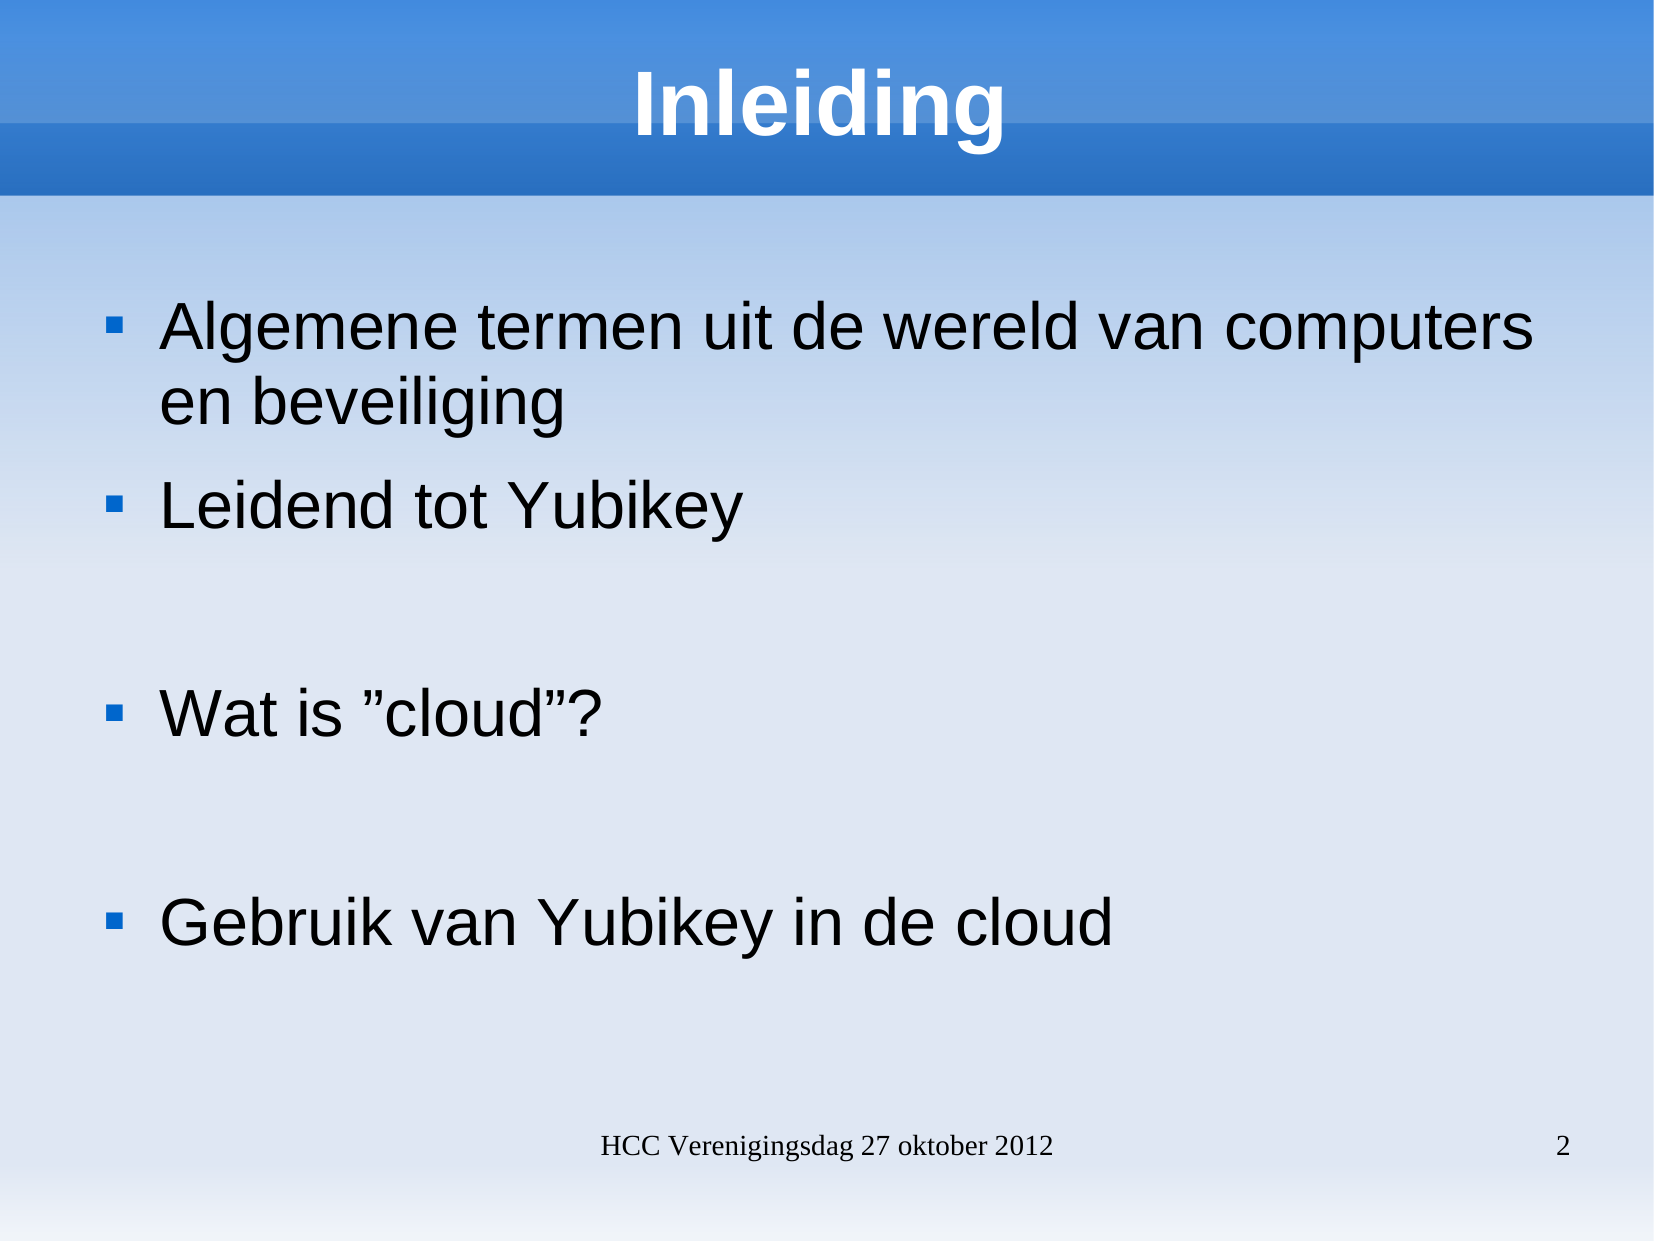

# Inleiding
Algemene termen uit de wereld van computers en beveiliging
Leidend tot Yubikey
Wat is ”cloud”?
Gebruik van Yubikey in de cloud
HCC Verenigingsdag 27 oktober 2012
2